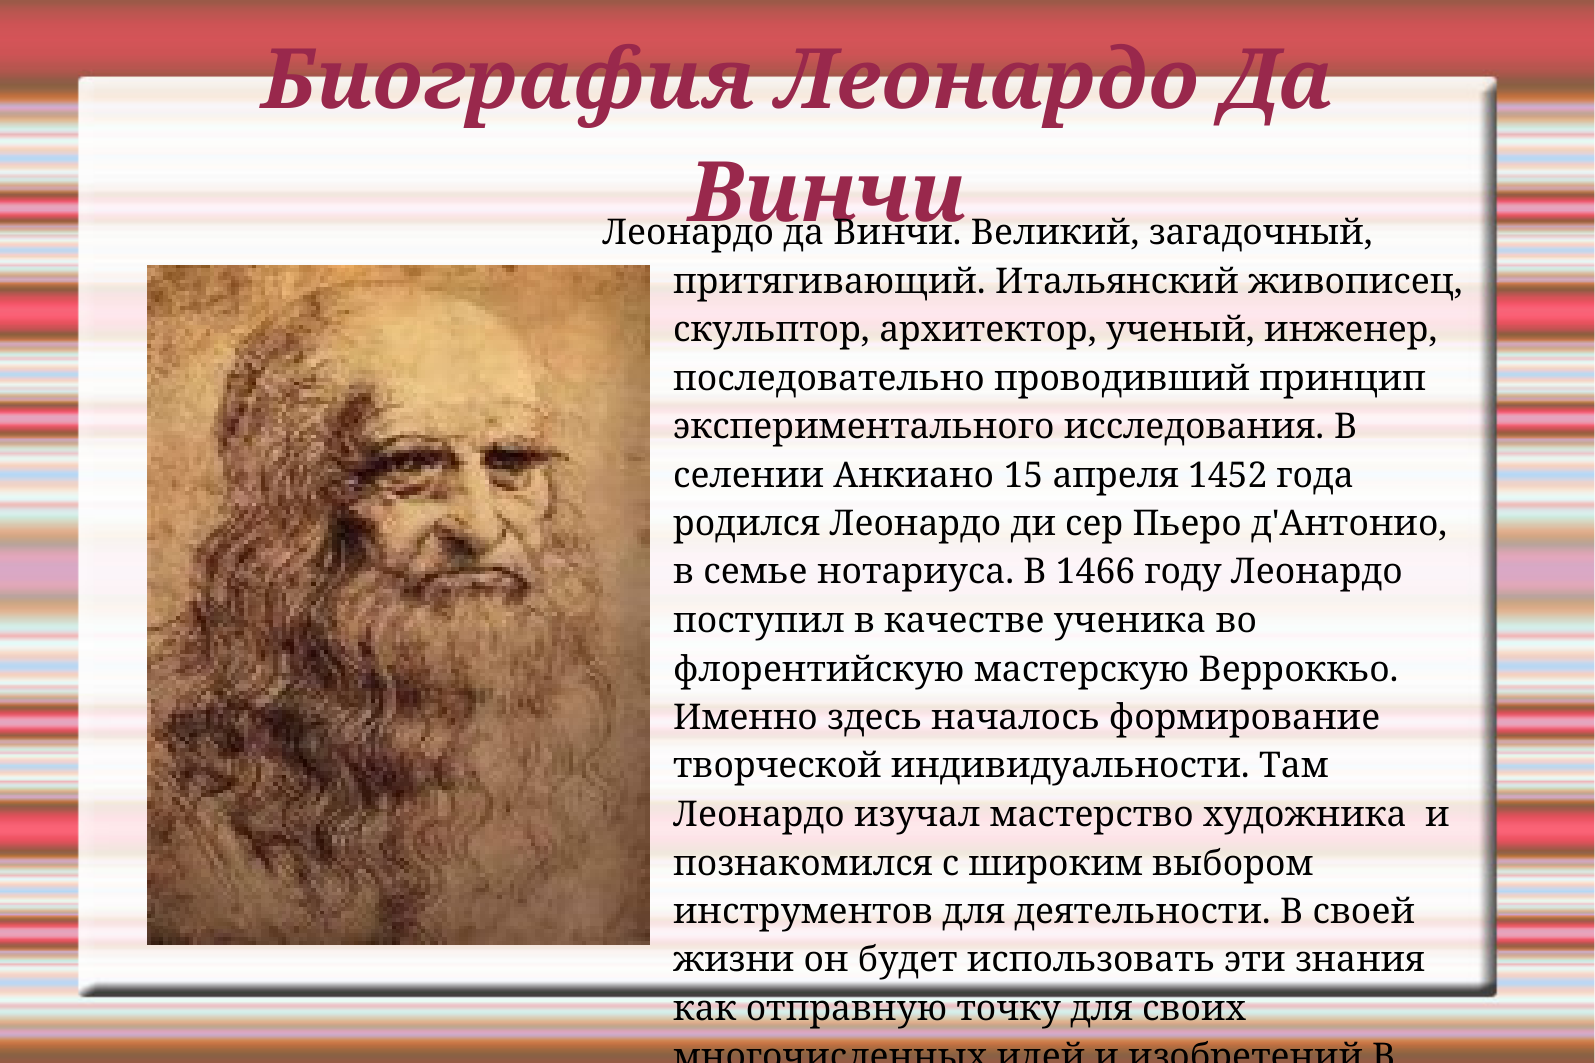

# Биография Леонардо Да Винчи
Леонардо да Винчи. Великий, загадочный, притягивающий. Итальянский живописец, скульптор, архитектор, ученый, инженер, последовательно проводивший принцип экспериментального исследования. В селении Анкиано 15 апреля 1452 года родился Леонардо ди сер Пьеро д'Антонио, в семье нотариуса. В 1466 году Леонардо поступил в качестве ученика во флорентийскую мастерскую Верроккьо. Именно здесь началось формирование творческой индивидуальности. Там Леонардо изучал мастерство художника и познакомился с широким выбором инструментов для деятельности. В своей жизни он будет использовать эти знания как отправную точку для своих многочисленных идей и изобретений.В возрасте 20 лет Леонардо да Винчи сделался членом Флорентийской Гильдии Художников.